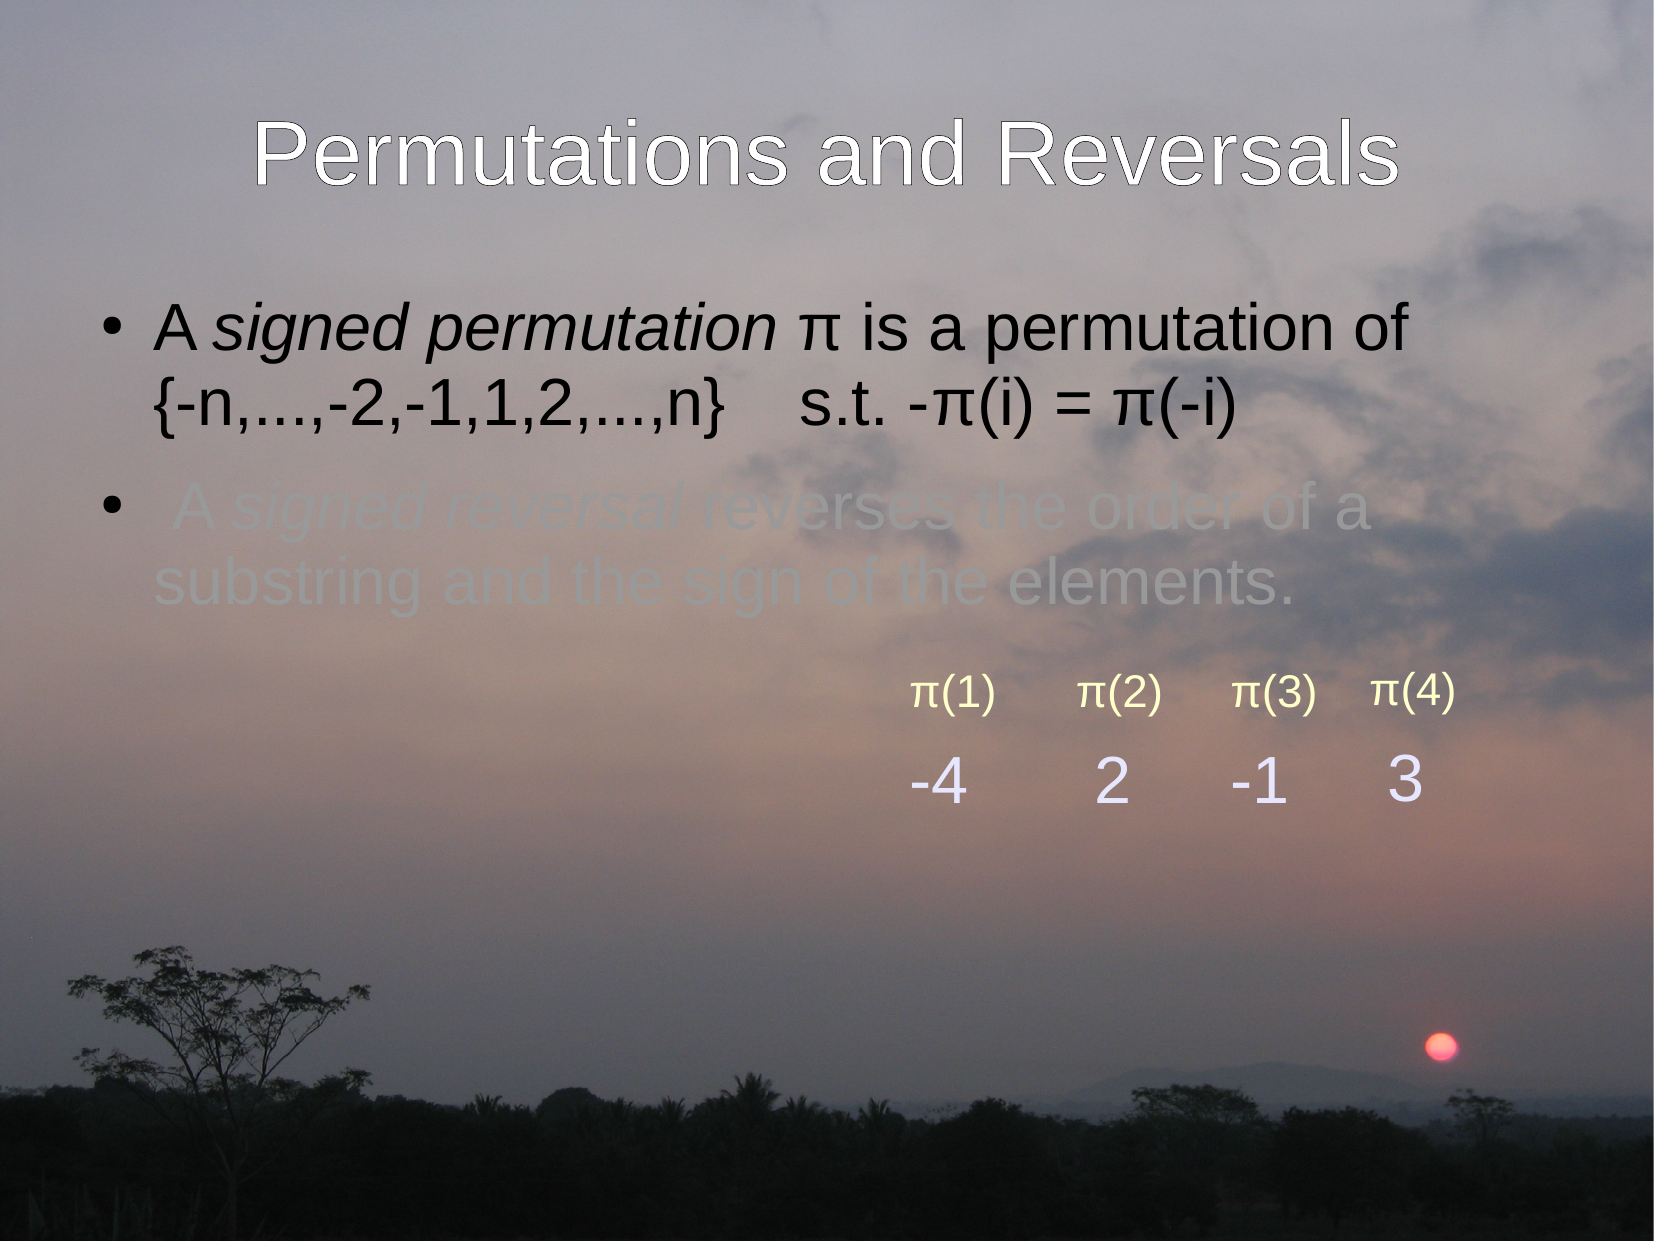

# Permutations and Reversals
A signed permutation π is a permutation of
{-n,...,-2,-1,1,2,...,n} s.t. -π(i) = π(-i)
 A signed reversal reverses the order of a substring and the sign of the elements.
π(4)
π(1)
π(2)
π(3)
 3
-4
 2
-1